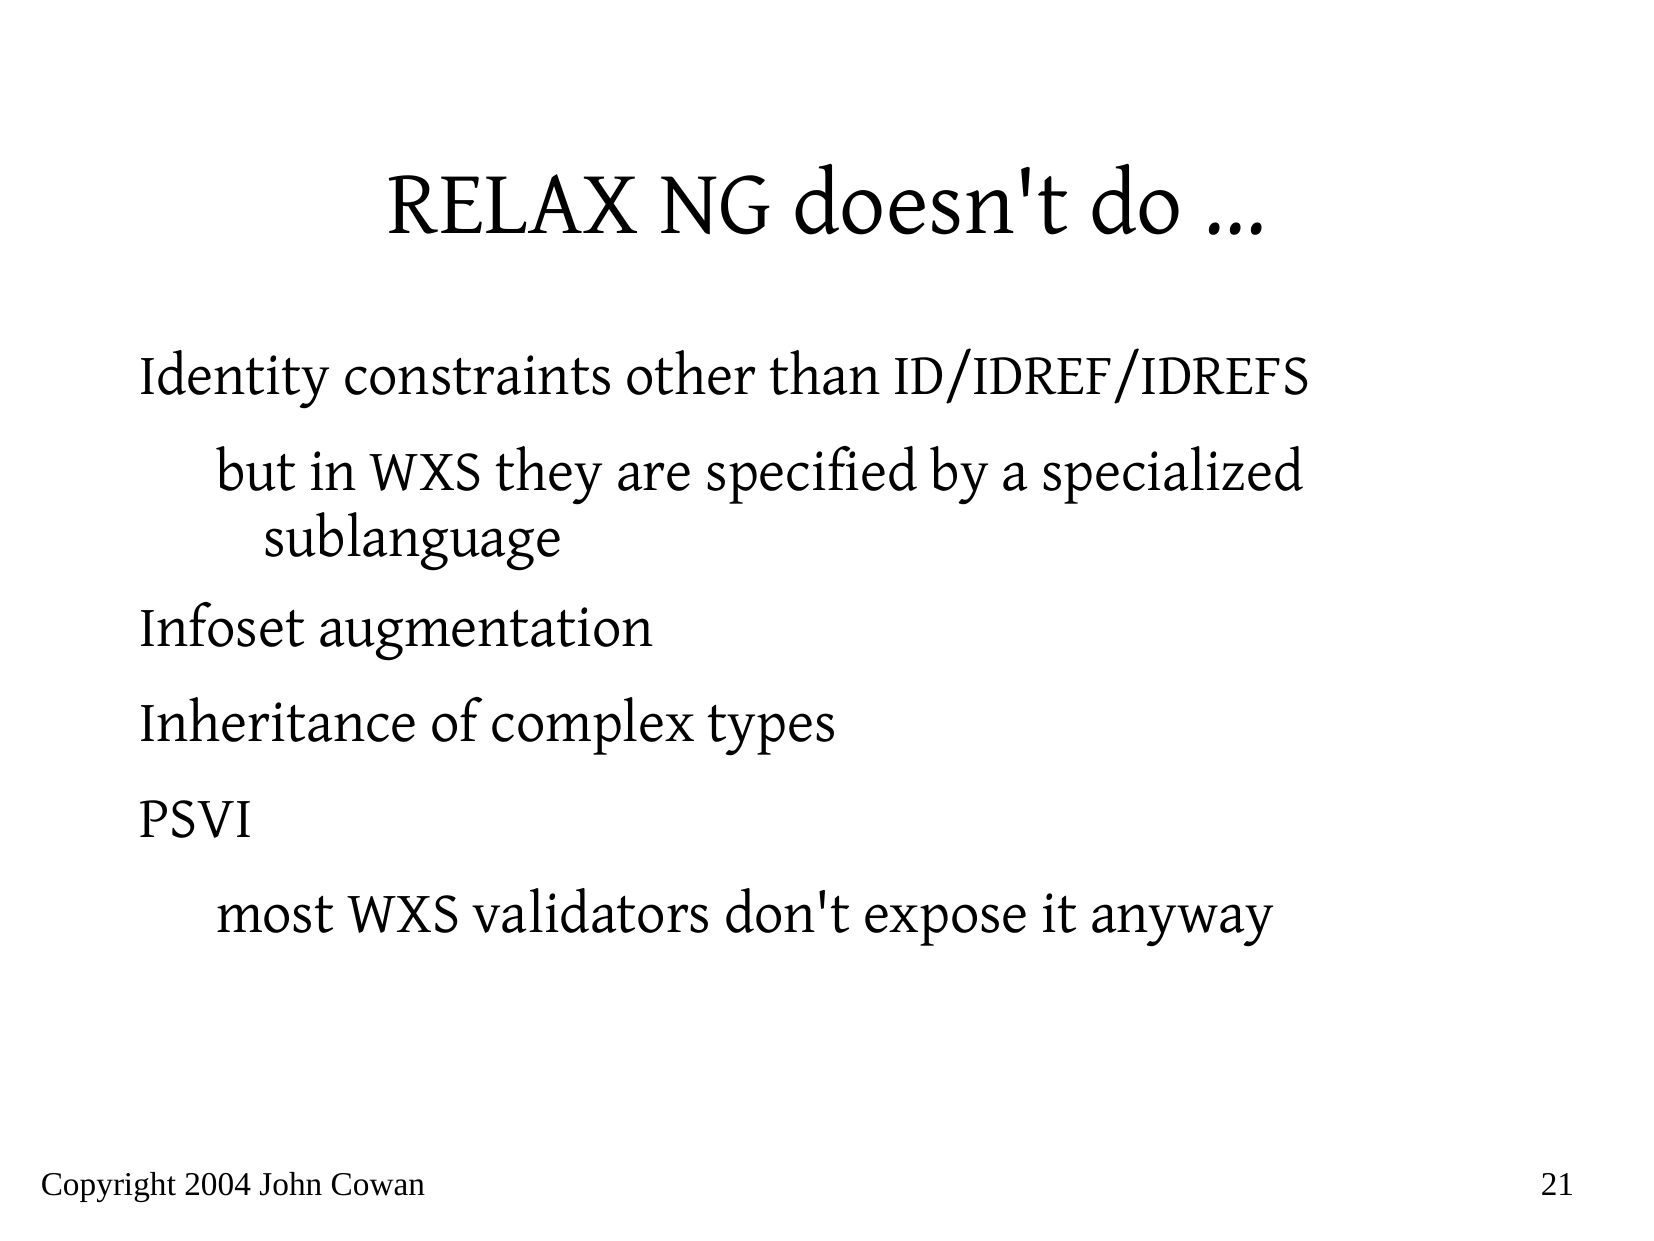

# RELAX NG doesn't do ...
Identity constraints other than ID/IDREF/IDREFS
but in WXS they are specified by a specialized sublanguage
Infoset augmentation
Inheritance of complex types
PSVI
most WXS validators don't expose it anyway